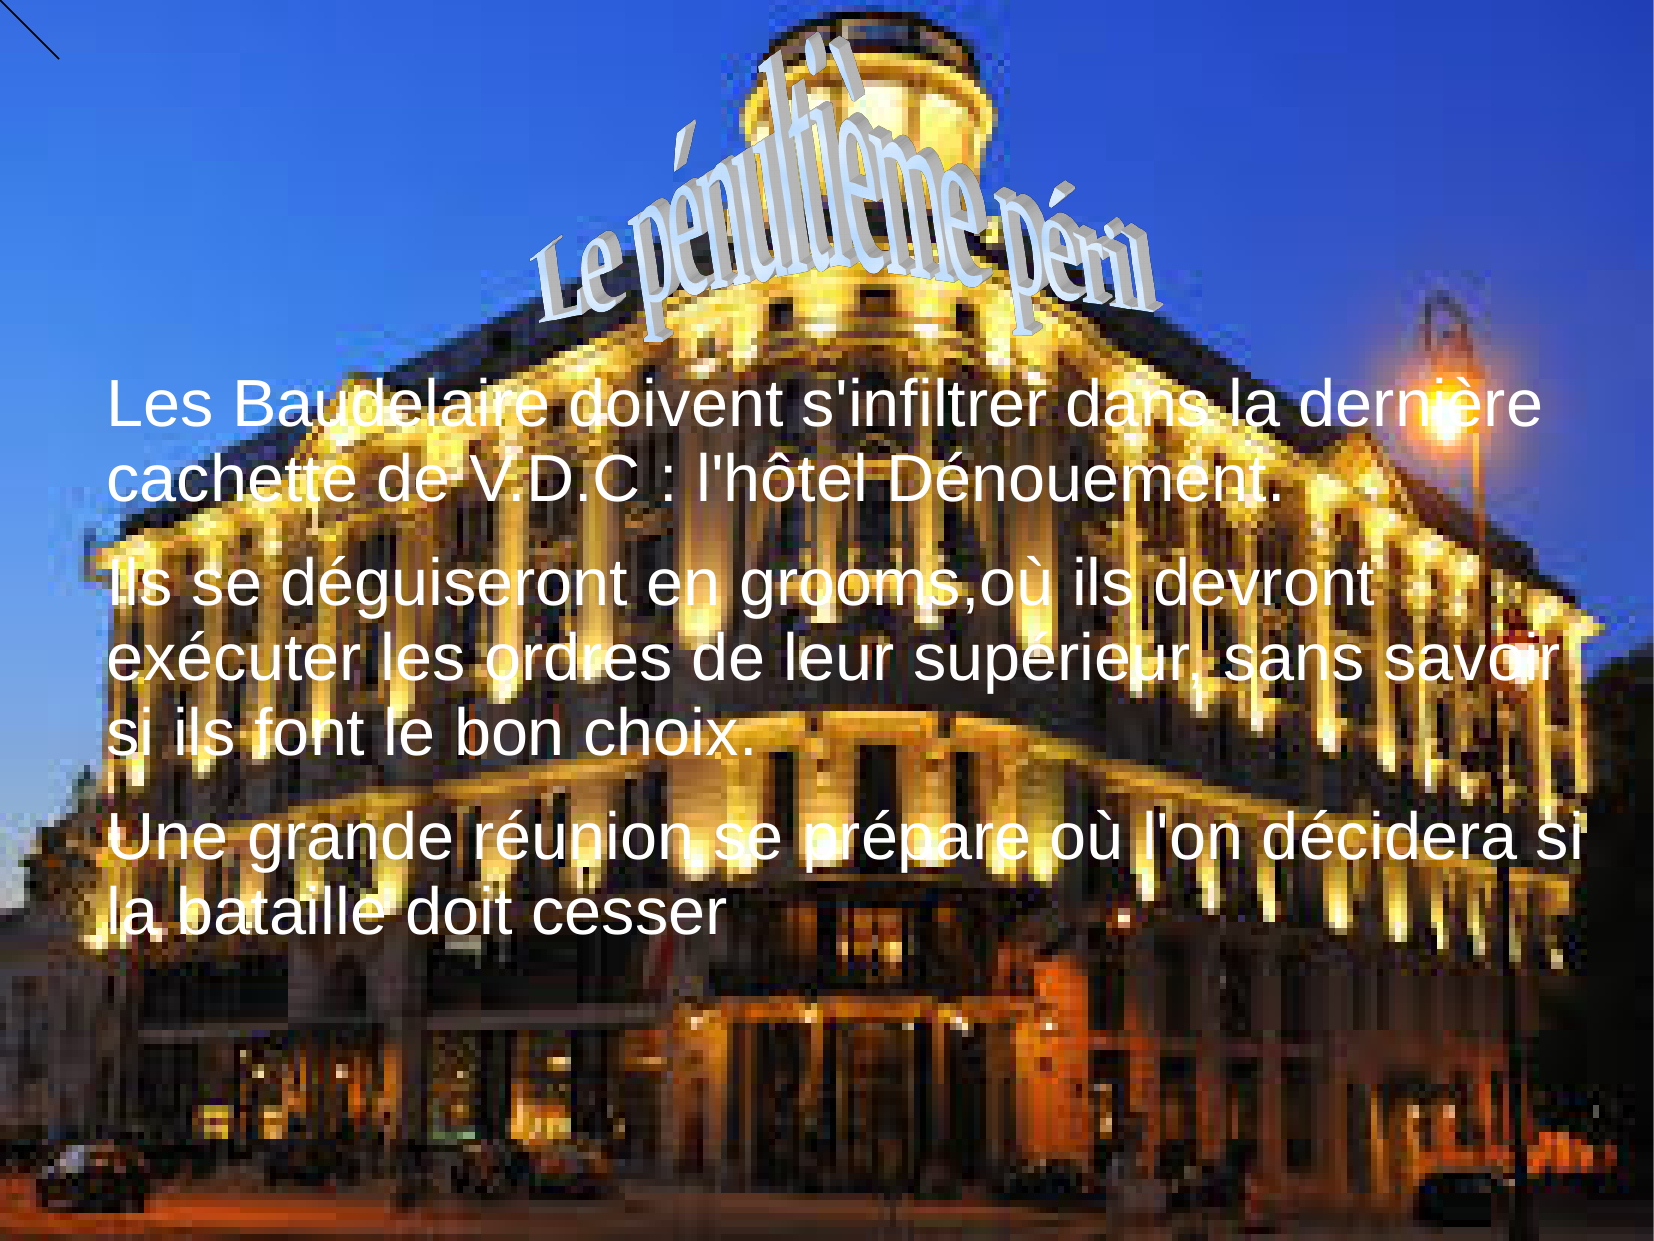

Le pénultième péril
# Les Baudelaire doivent s'infiltrer dans la dernière cachette de V.D.C : l'hôtel Dénouement.
Ils se déguiseront en grooms,où ils devront exécuter les ordres de leur supérieur, sans savoir si ils font le bon choix.
Une grande réunion se prépare où l'on décidera si la bataille doit cesser